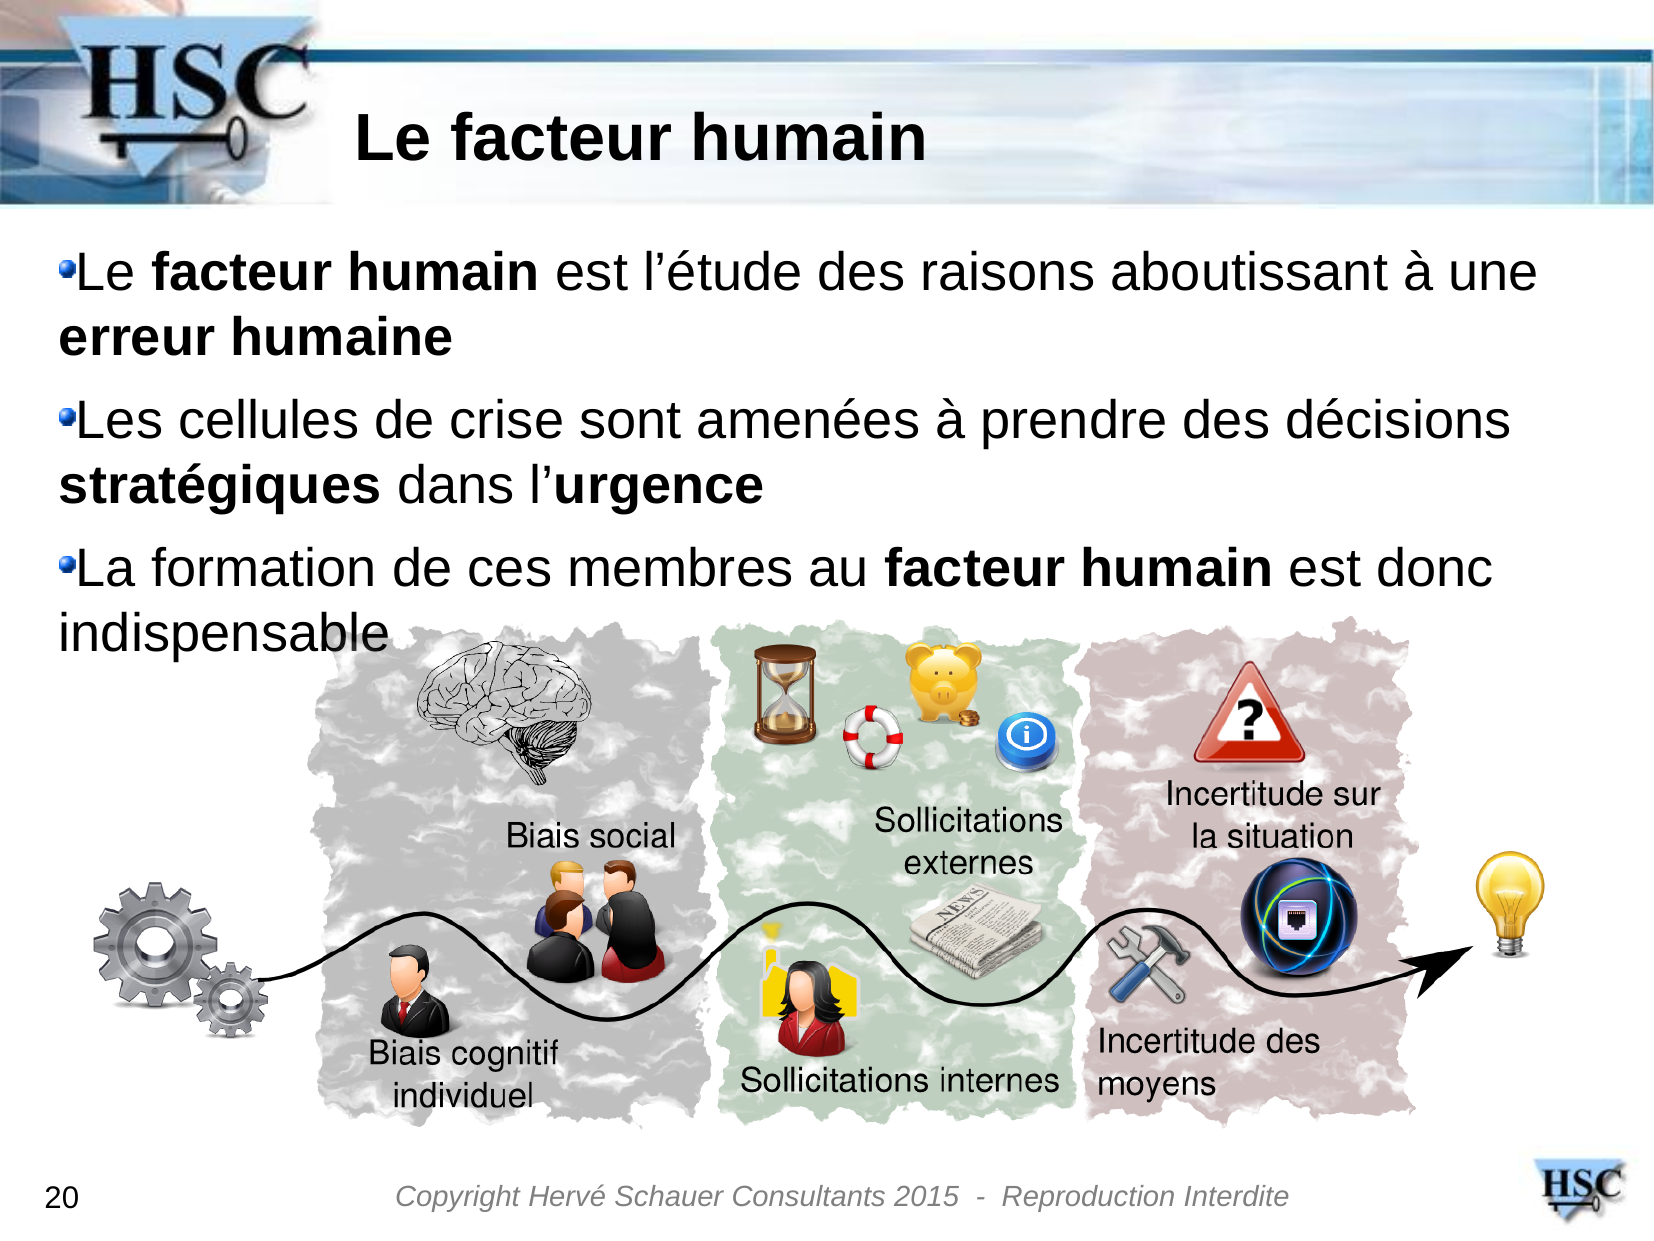

# Le facteur humain
Le facteur humain est l’étude des raisons aboutissant à une erreur humaine
Les cellules de crise sont amenées à prendre des décisions stratégiques dans l’urgence
La formation de ces membres au facteur humain est donc indispensable